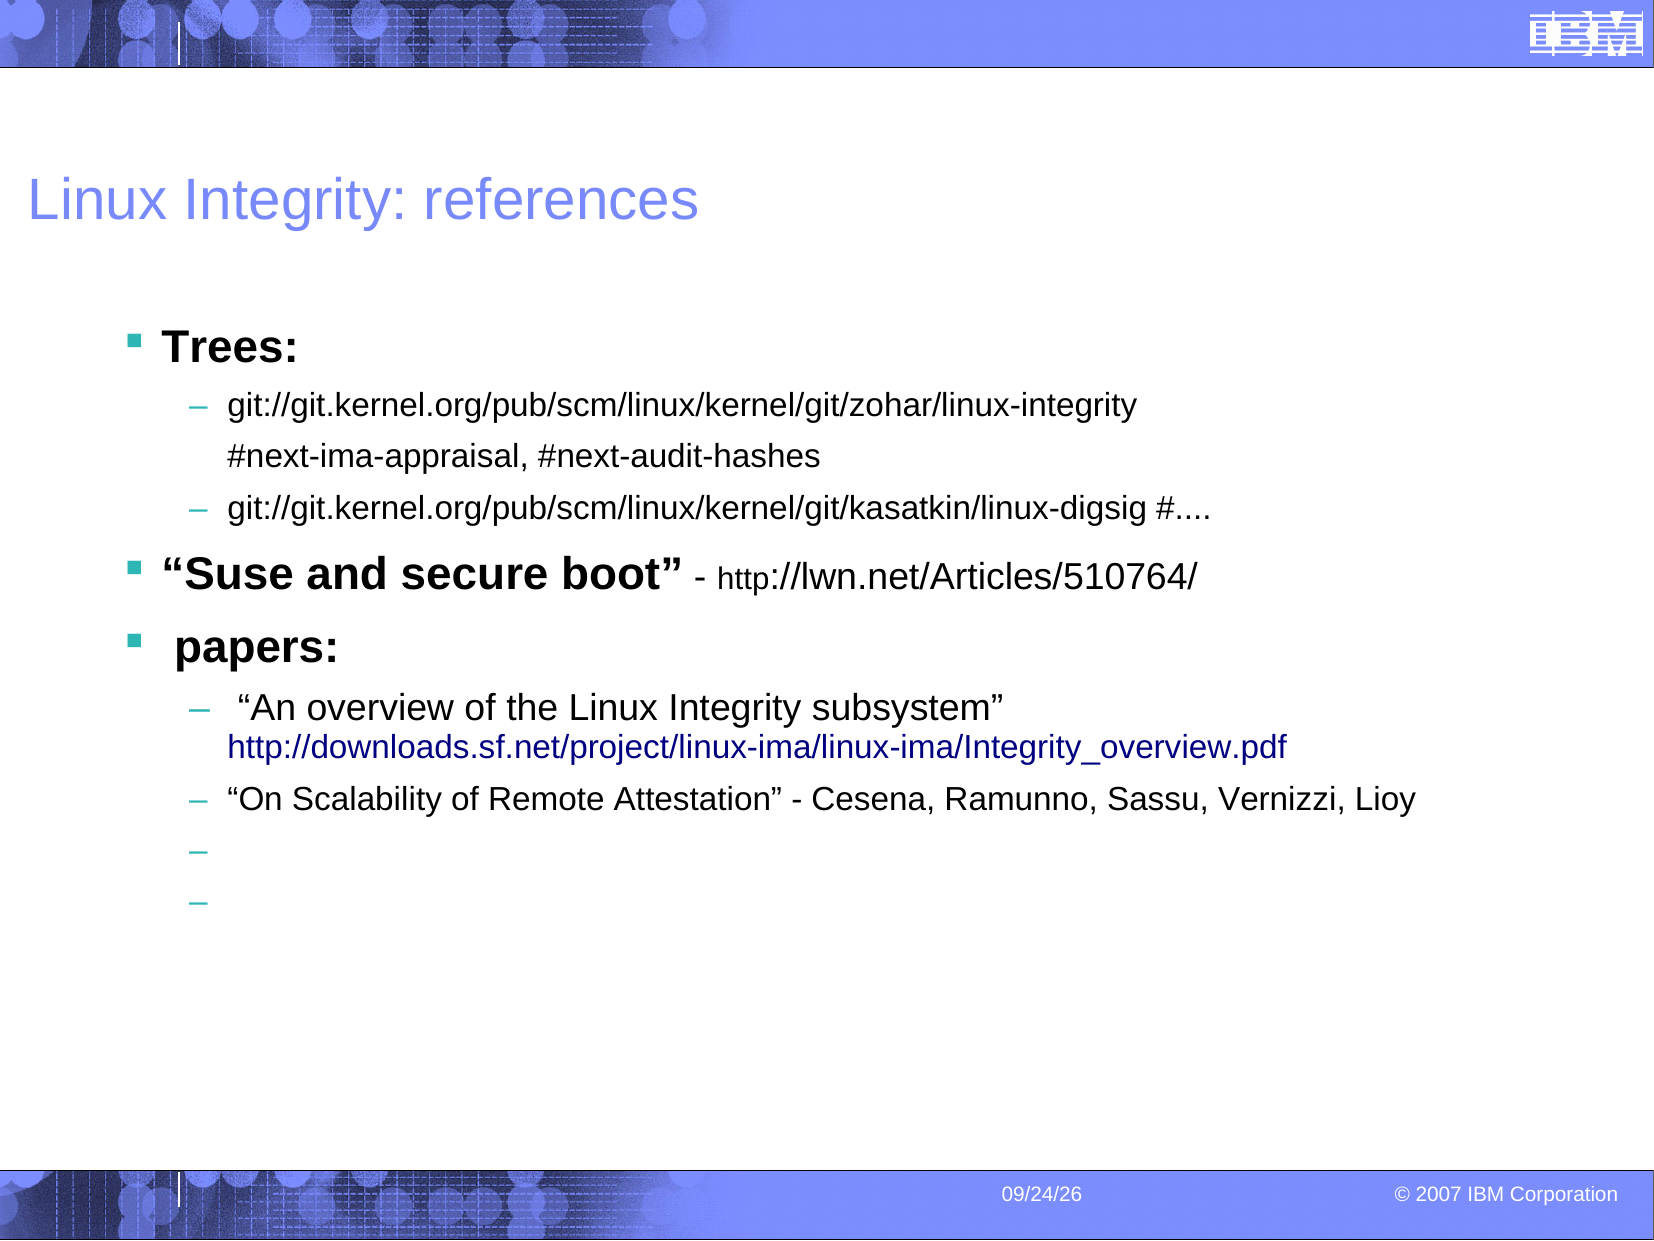

# Linux Integrity: references
Trees:
git://git.kernel.org/pub/scm/linux/kernel/git/zohar/linux-integrity
#next-ima-appraisal, #next-audit-hashes
git://git.kernel.org/pub/scm/linux/kernel/git/kasatkin/linux-digsig #....
“Suse and secure boot” - http://lwn.net/Articles/510764/
 papers:
 “An overview of the Linux Integrity subsystem” http://downloads.sf.net/project/linux-ima/linux-ima/Integrity_overview.pdf
“On Scalability of Remote Attestation” - Cesena, Ramunno, Sassu, Vernizzi, Lioy